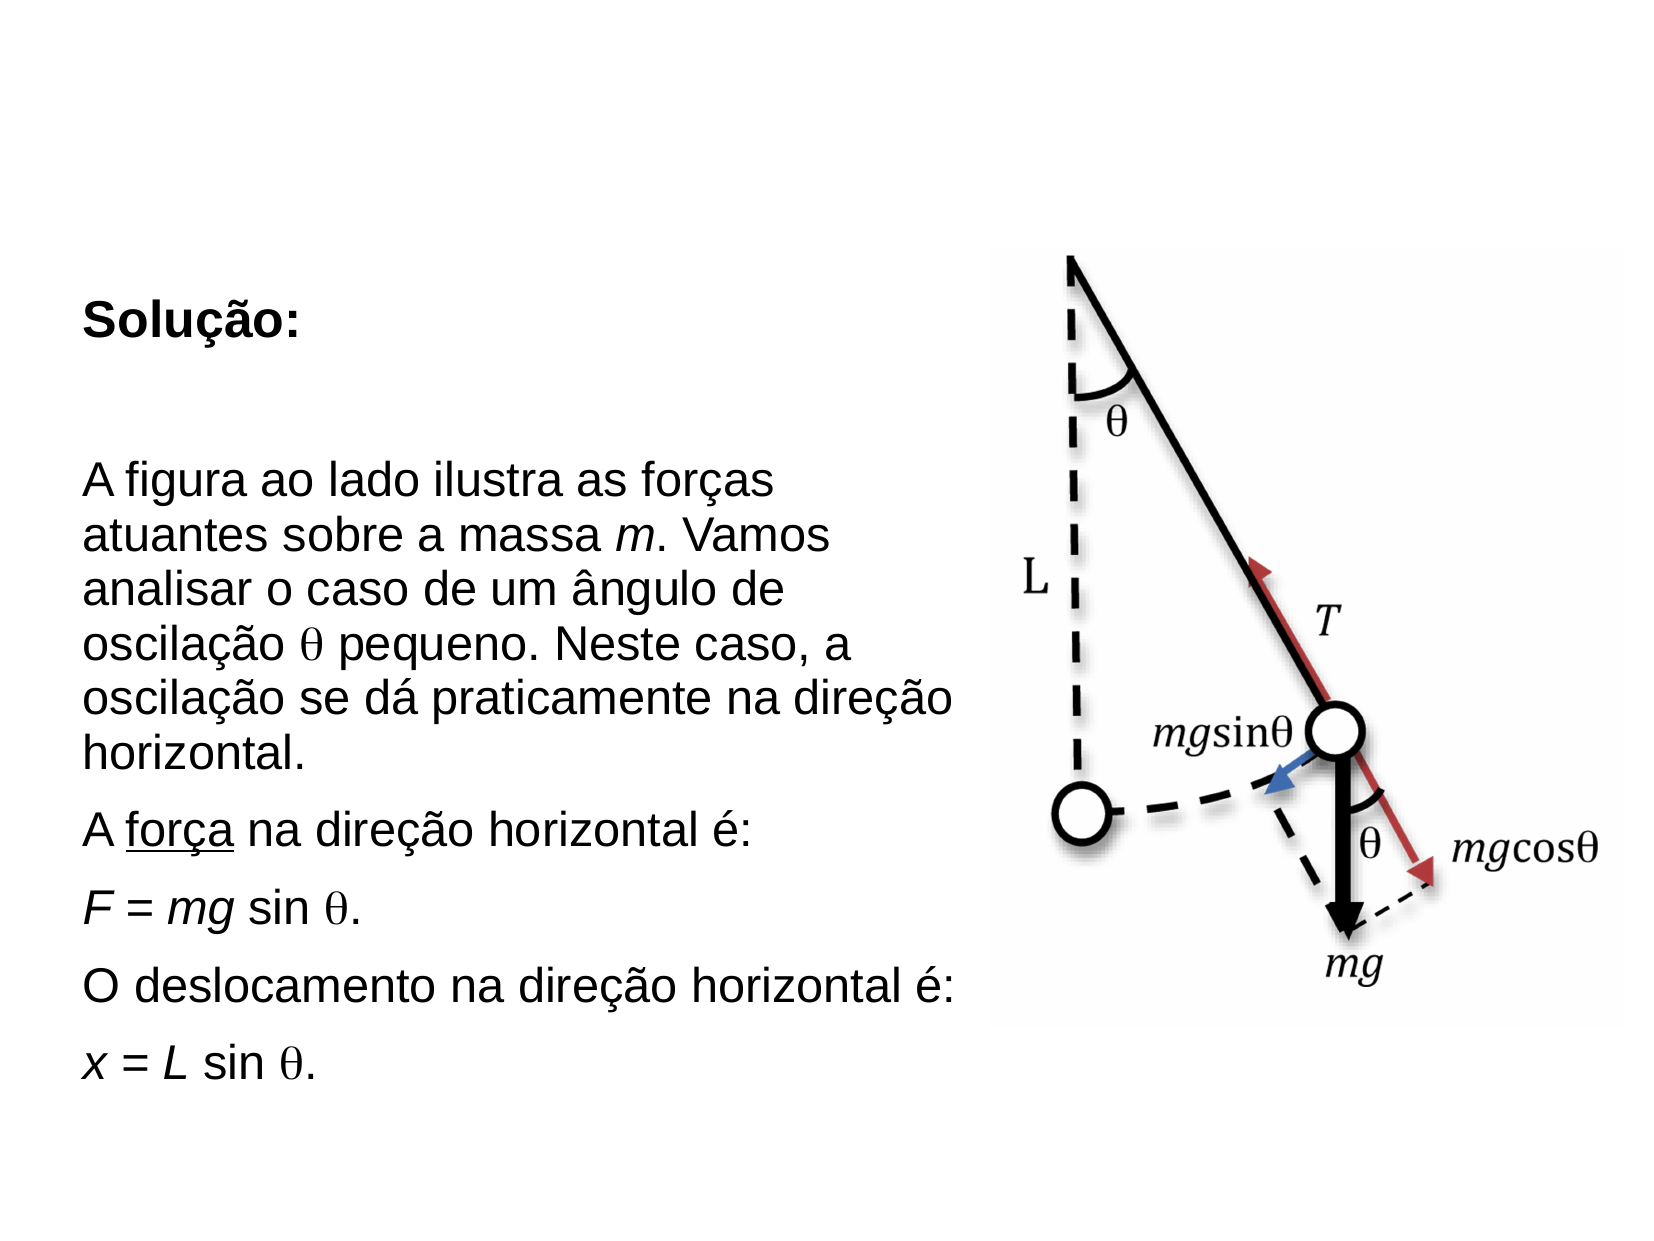

#
Solução:
A figura ao lado ilustra as forças atuantes sobre a massa m. Vamos analisar o caso de um ângulo de oscilação q pequeno. Neste caso, a oscilação se dá praticamente na direção horizontal.
A força na direção horizontal é:
F = mg sin q.
O deslocamento na direção horizontal é:
x = L sin q.